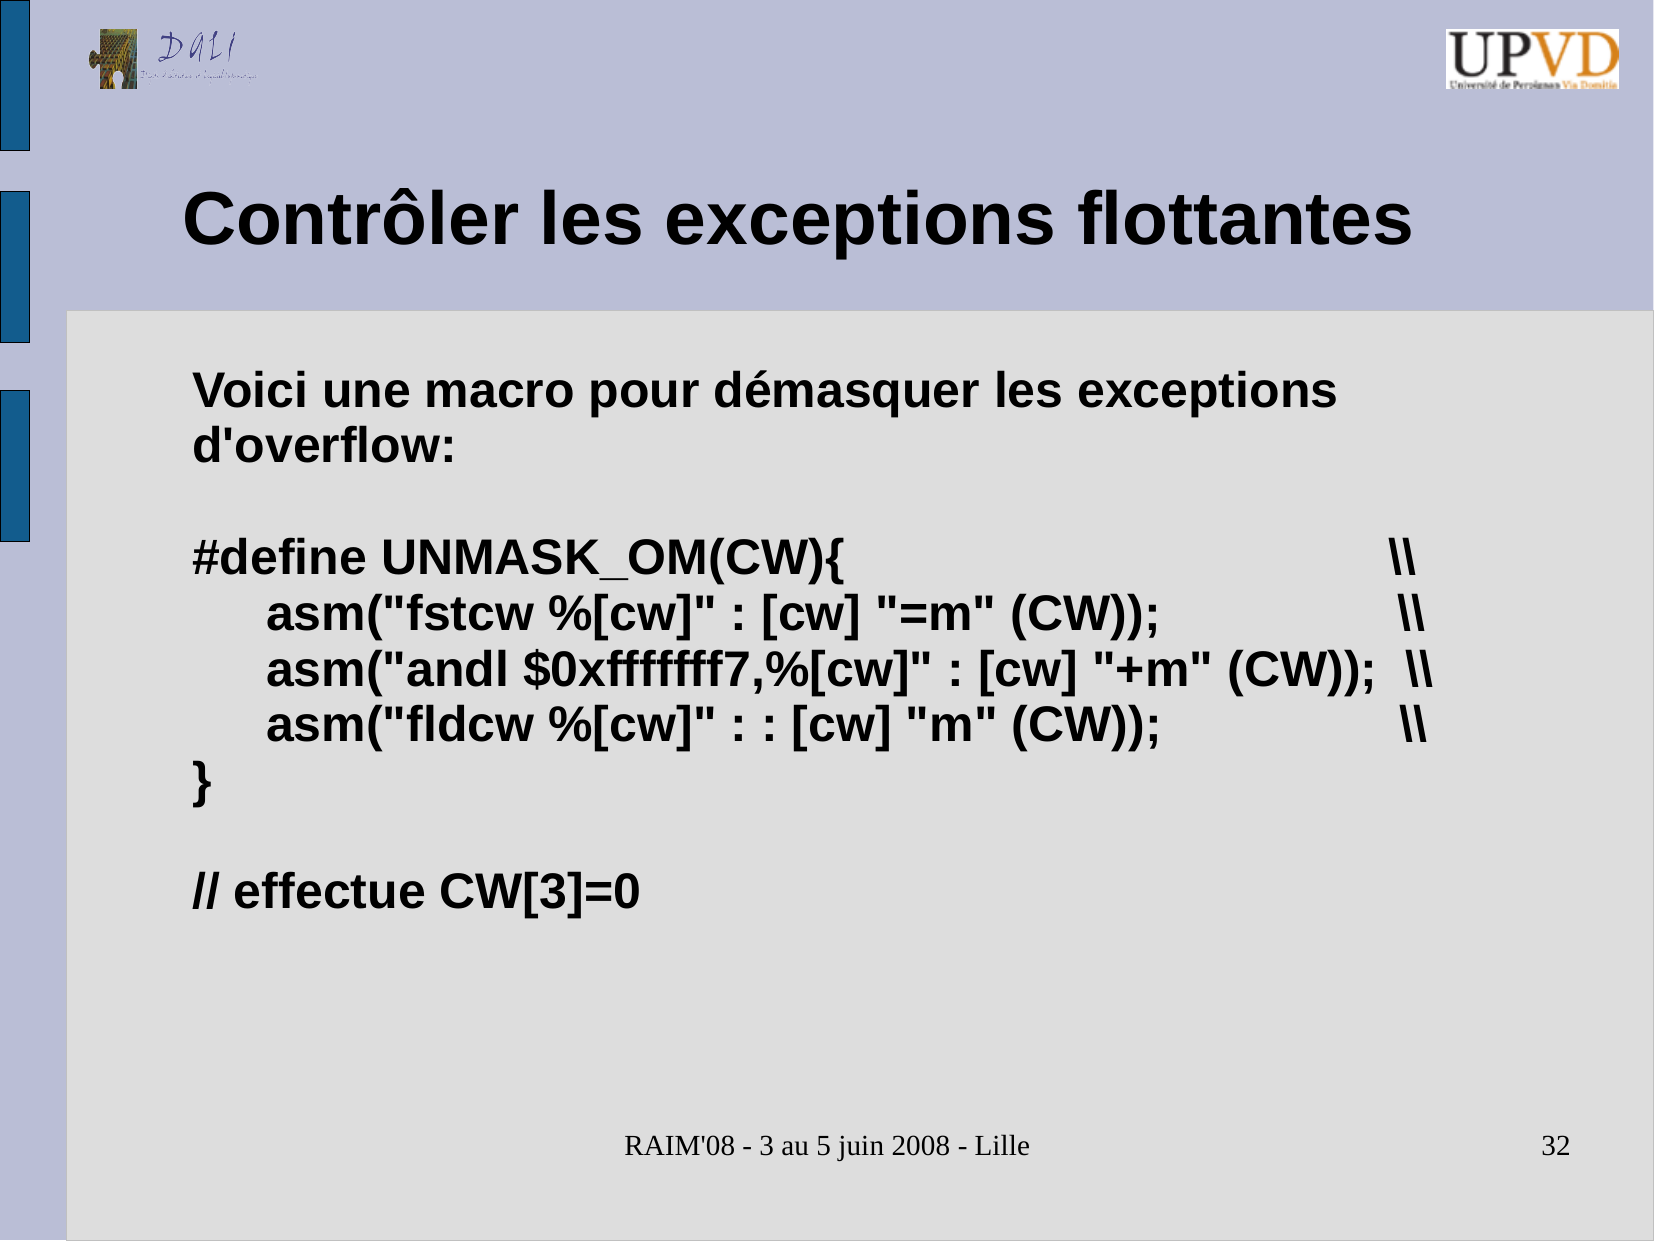

Contrôler les exceptions flottantes
Voici une macro pour démasquer les exceptions
d'overflow:
#define UNMASK_OM(CW){ \\
	asm("fstcw %[cw]" : [cw] "=m" (CW)); \\
	asm("andl $0xfffffff7,%[cw]" : [cw] "+m" (CW)); \\
	asm("fldcw %[cw]" : : [cw] "m" (CW)); \\
}
// effectue CW[3]=0
RAIM'08 - 3 au 5 juin 2008 - Lille
32